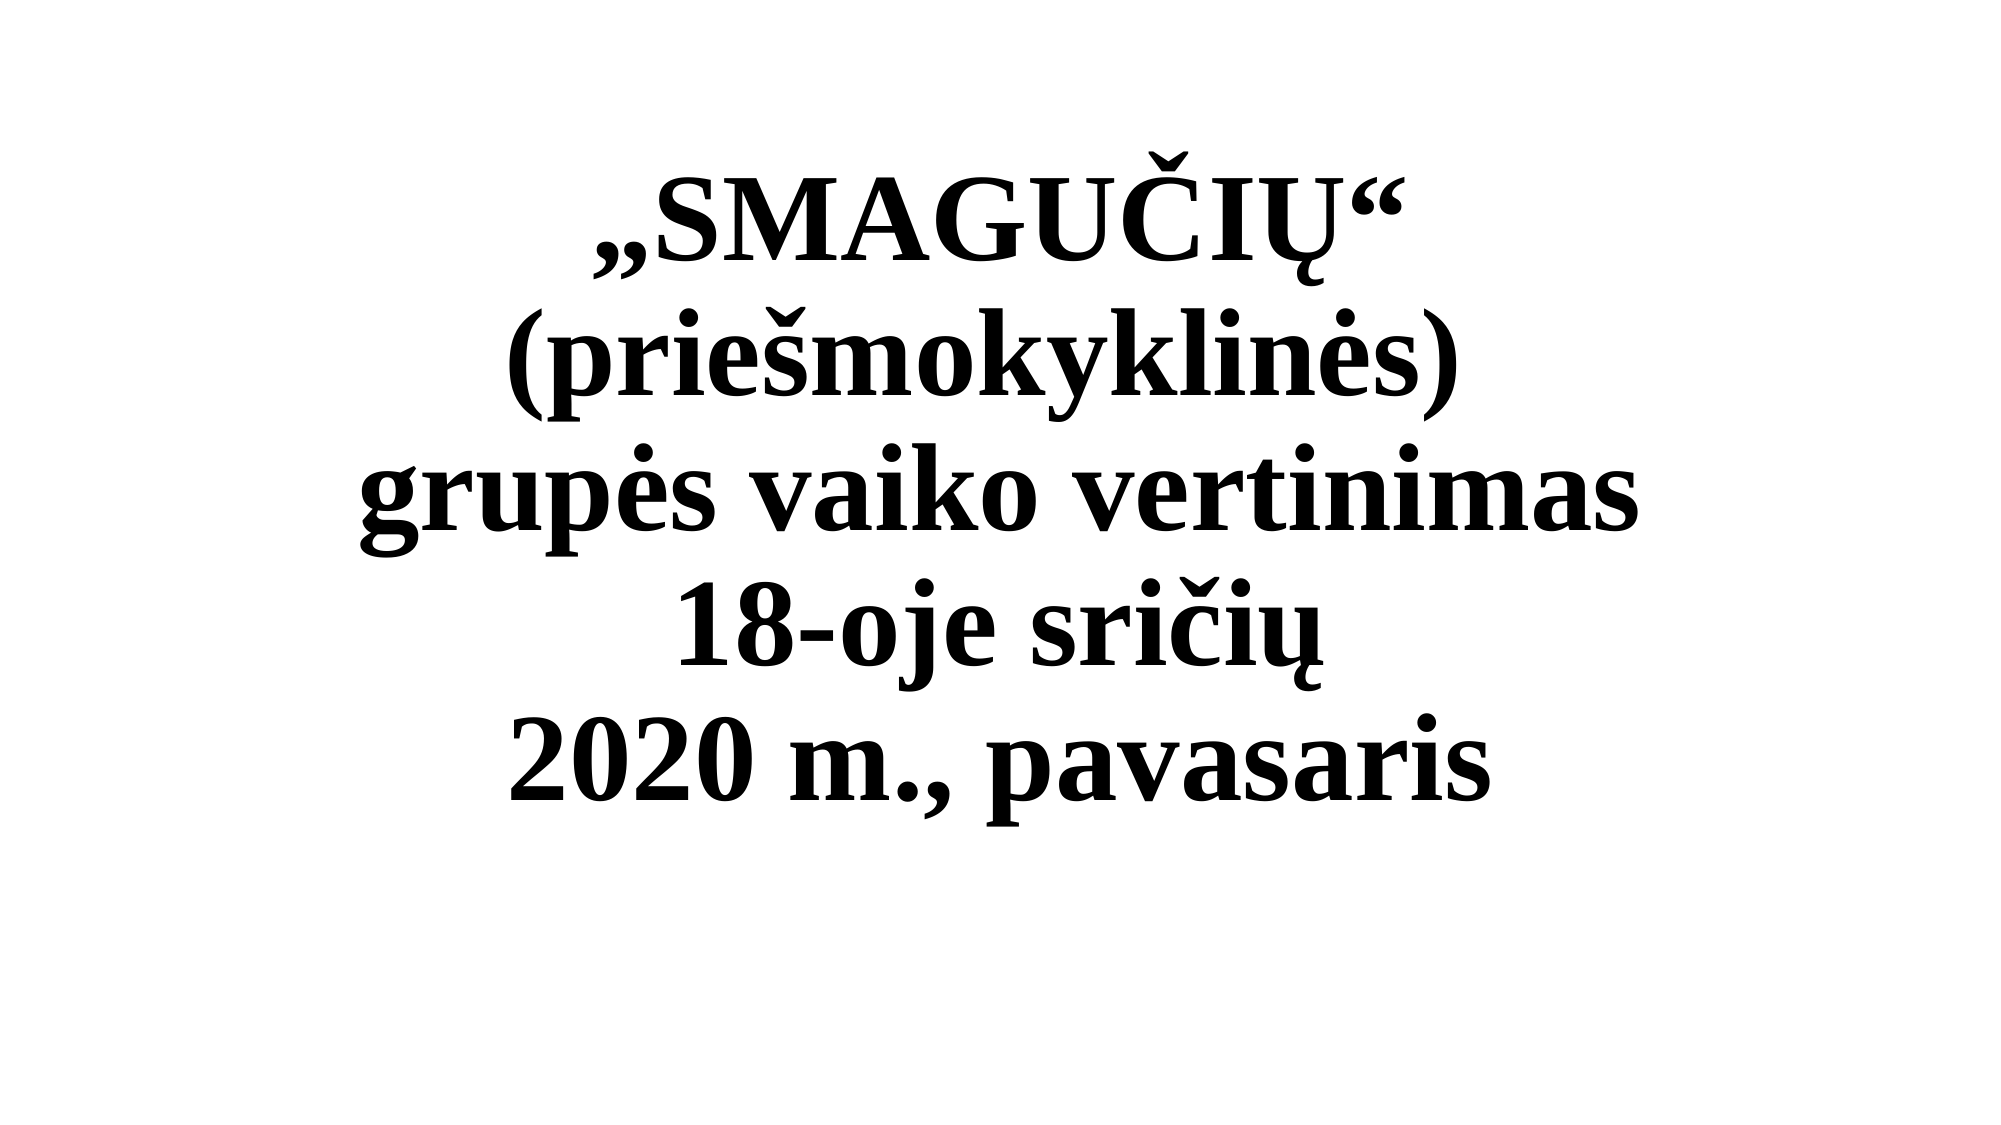

# „SMAGUČIŲ“ (priešmokyklinės) grupės vaiko vertinimas 18-oje sričių 2020 m., pavasaris